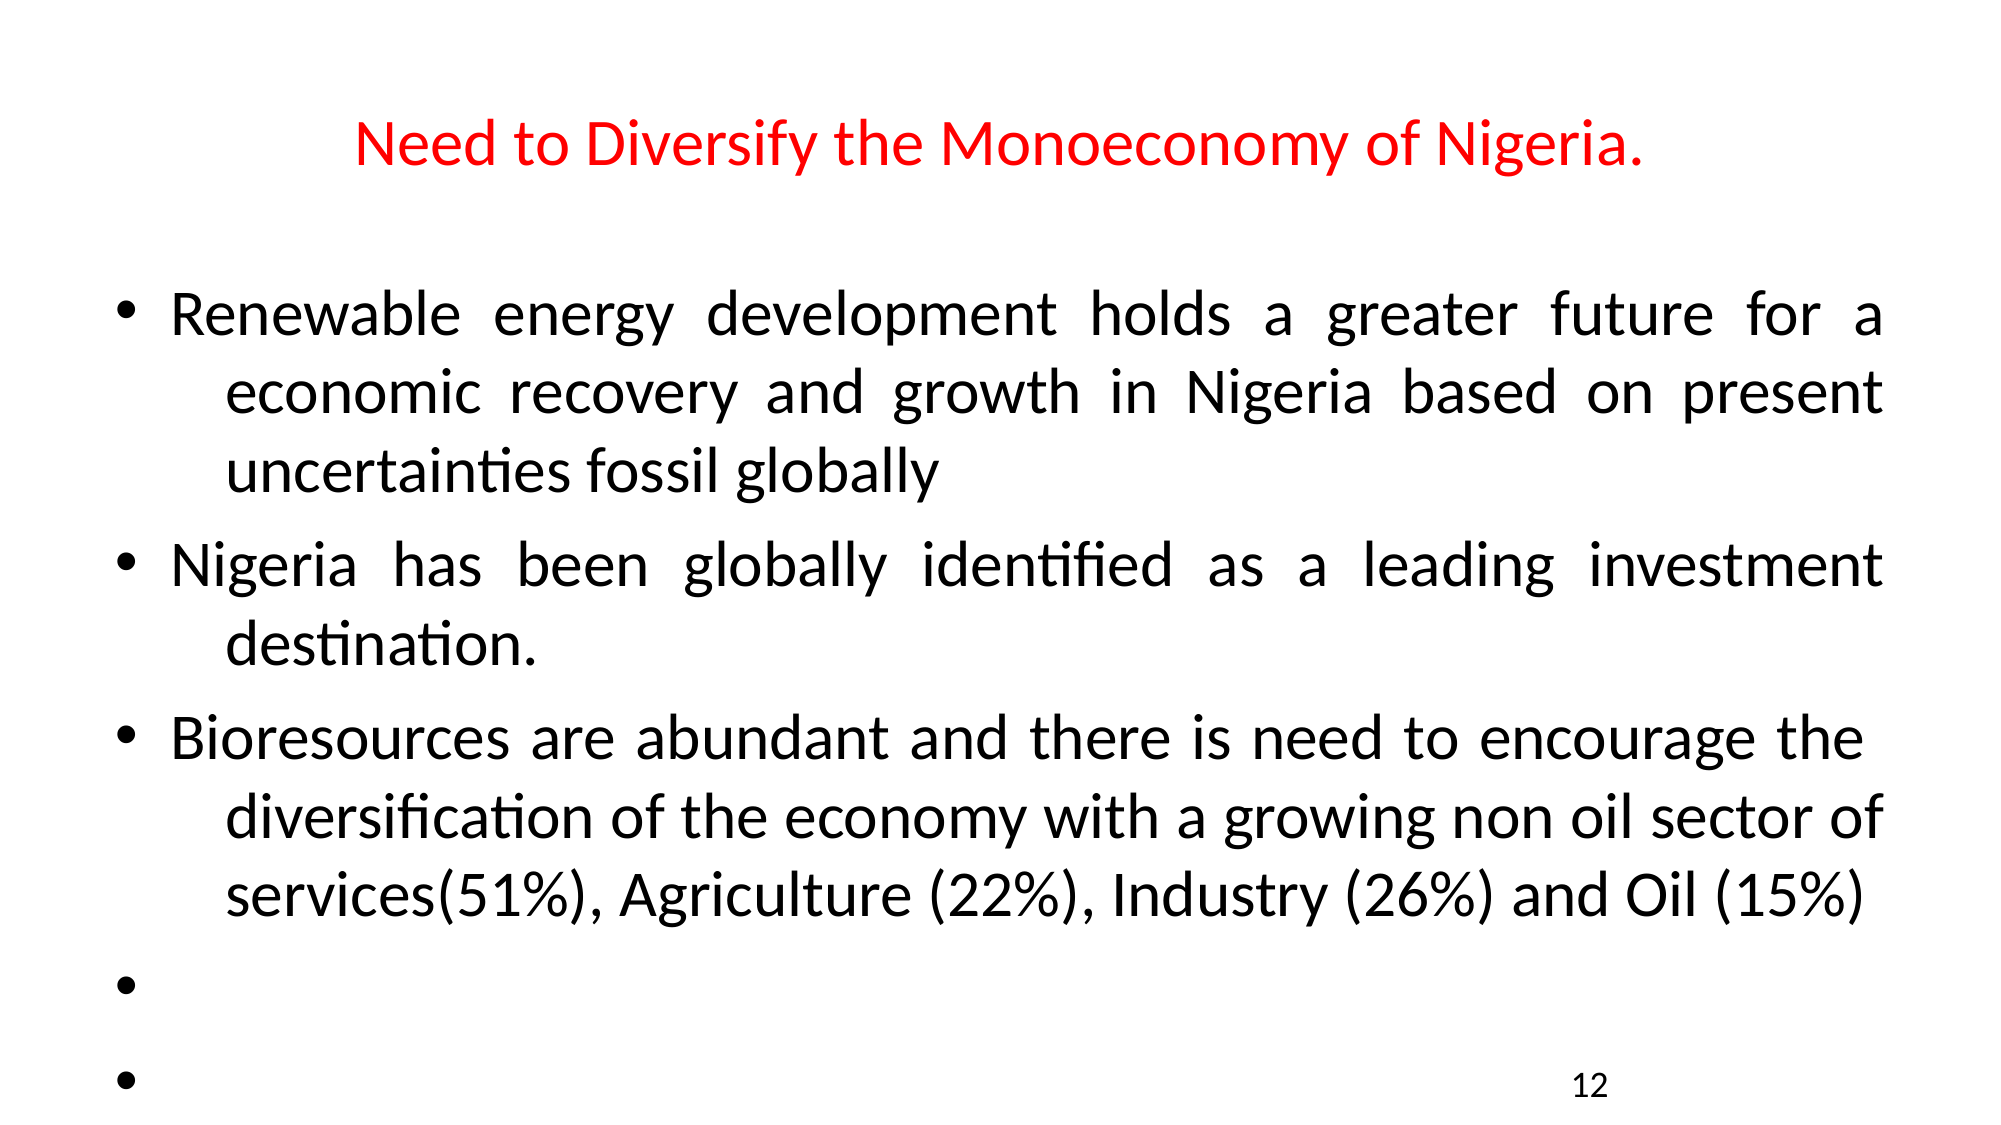

# Need to Diversify the Monoeconomy of Nigeria.
Renewable energy development holds a greater future for a economic recovery and growth in Nigeria based on present uncertainties fossil globally
Nigeria has been globally identified as a leading investment destination.
Bioresources are abundant and there is need to encourage the diversification of the economy with a growing non oil sector of services(51%), Agriculture (22%), Industry (26%) and Oil (15%)